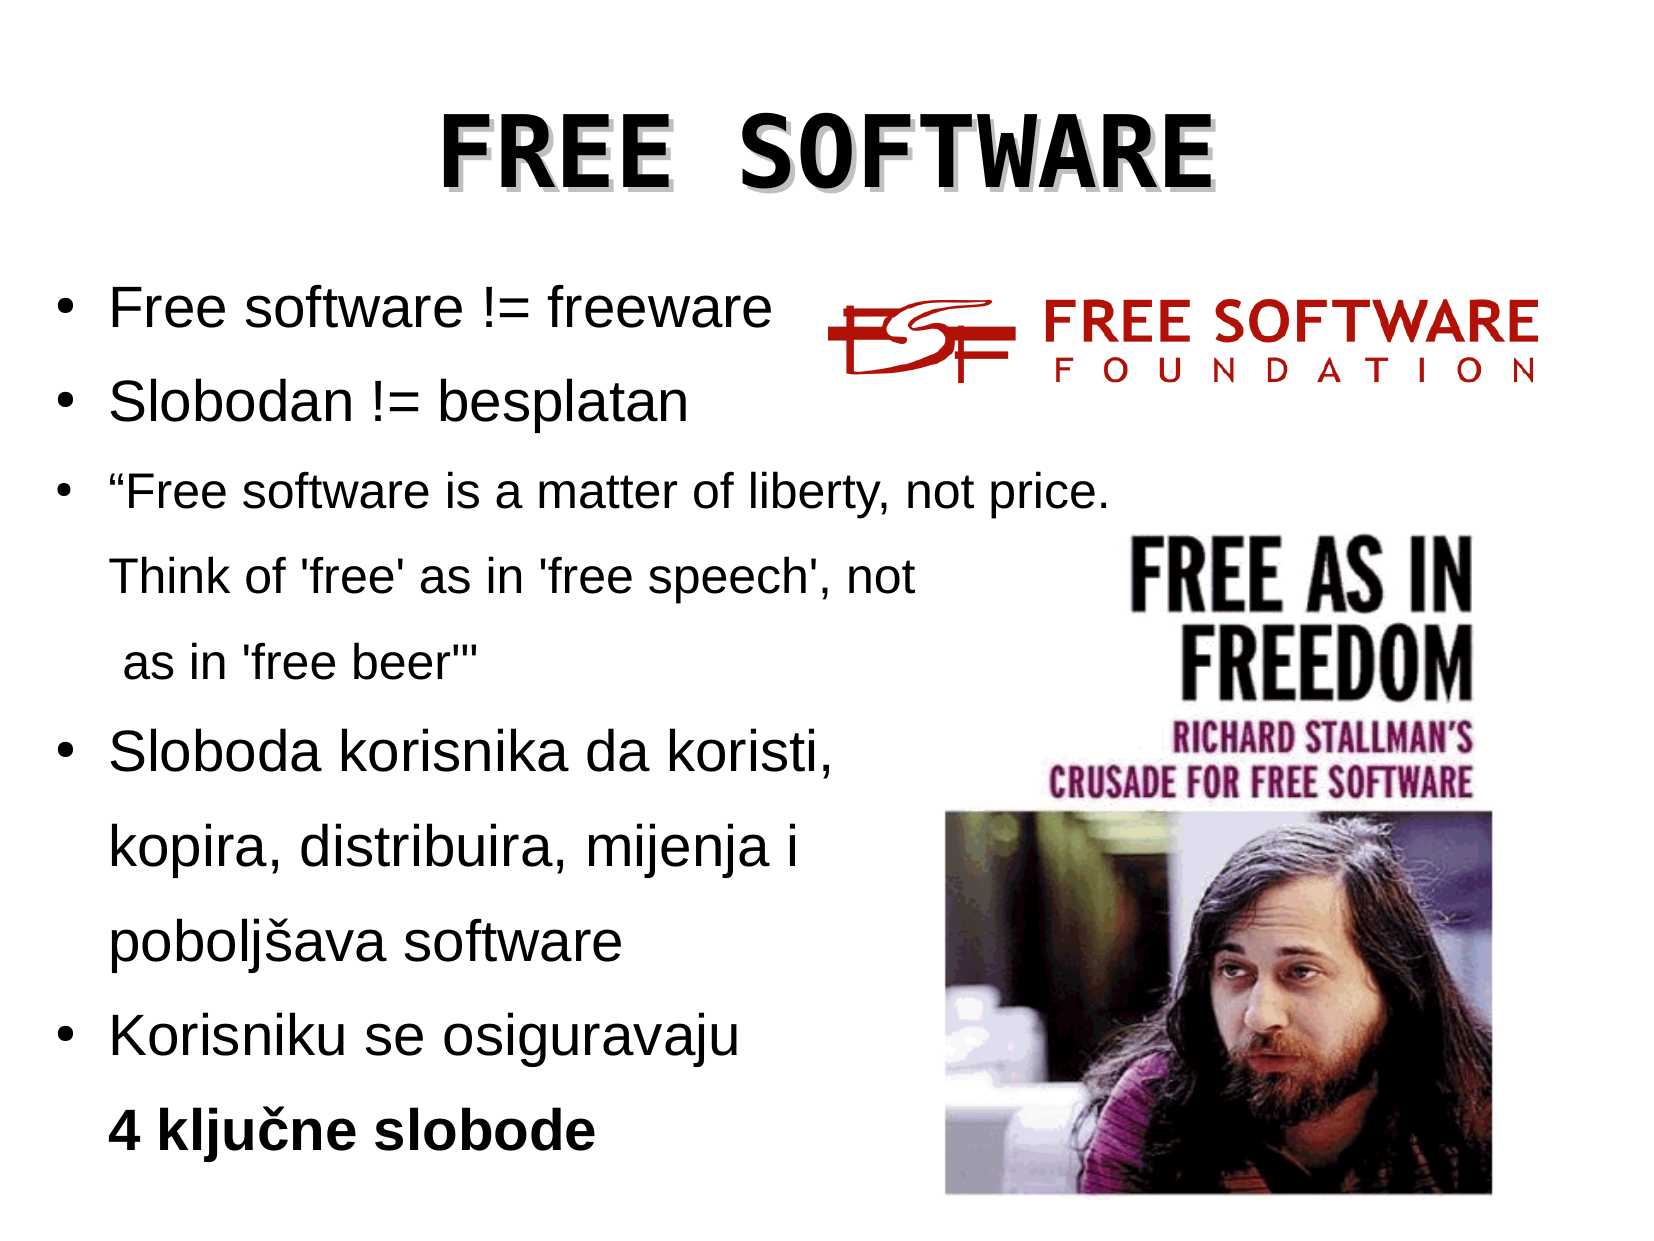

# FREE SOFTWARE
Free software != freeware
Slobodan != besplatan
“Free software is a matter of liberty, not price.
Think of 'free' as in 'free speech', not
 as in 'free beer'"
Sloboda korisnika da koristi,
kopira, distribuira, mijenja i
poboljšava software
Korisniku se osiguravaju
4 ključne slobode